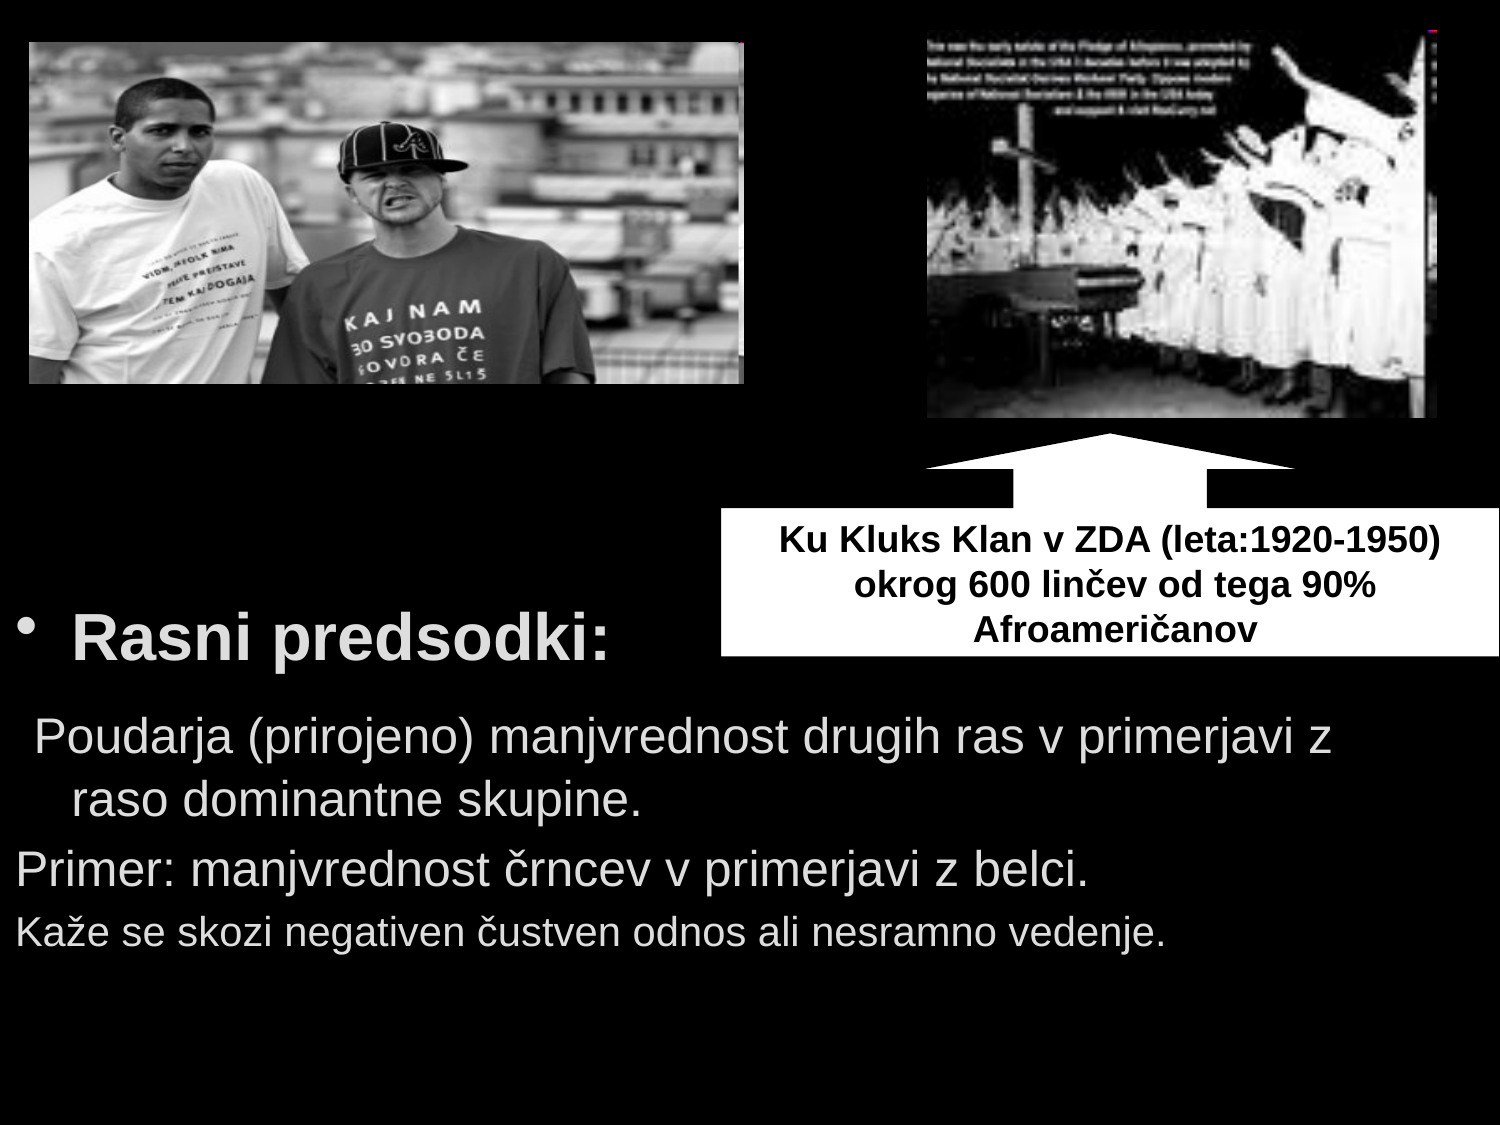

Ku Kluks Klan v ZDA (leta:1920-1950)
 okrog 600 linčev od tega 90%
 Afroameričanov
# Rasni predsodki:
 Poudarja (prirojeno) manjvrednost drugih ras v primerjavi z raso dominantne skupine.
Primer: manjvrednost črncev v primerjavi z belci.
Kaže se skozi negativen čustven odnos ali nesramno vedenje.